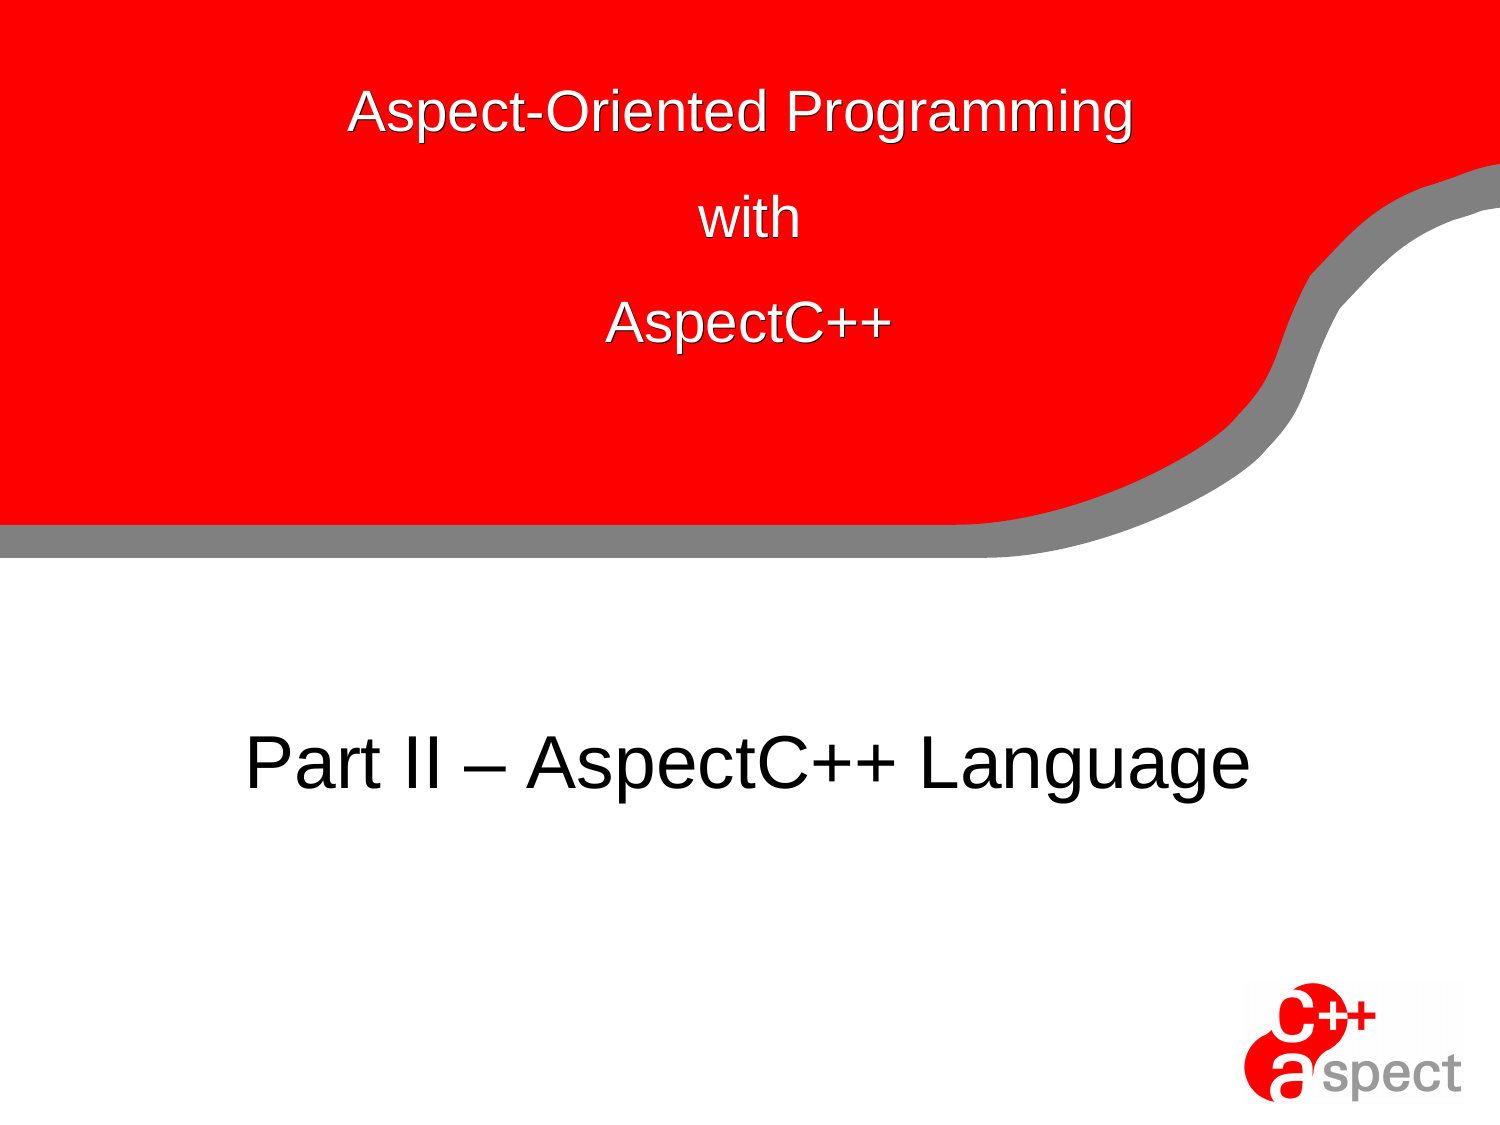

Aspect-Oriented Programming
with
AspectC++
Part II – AspectC++ Language